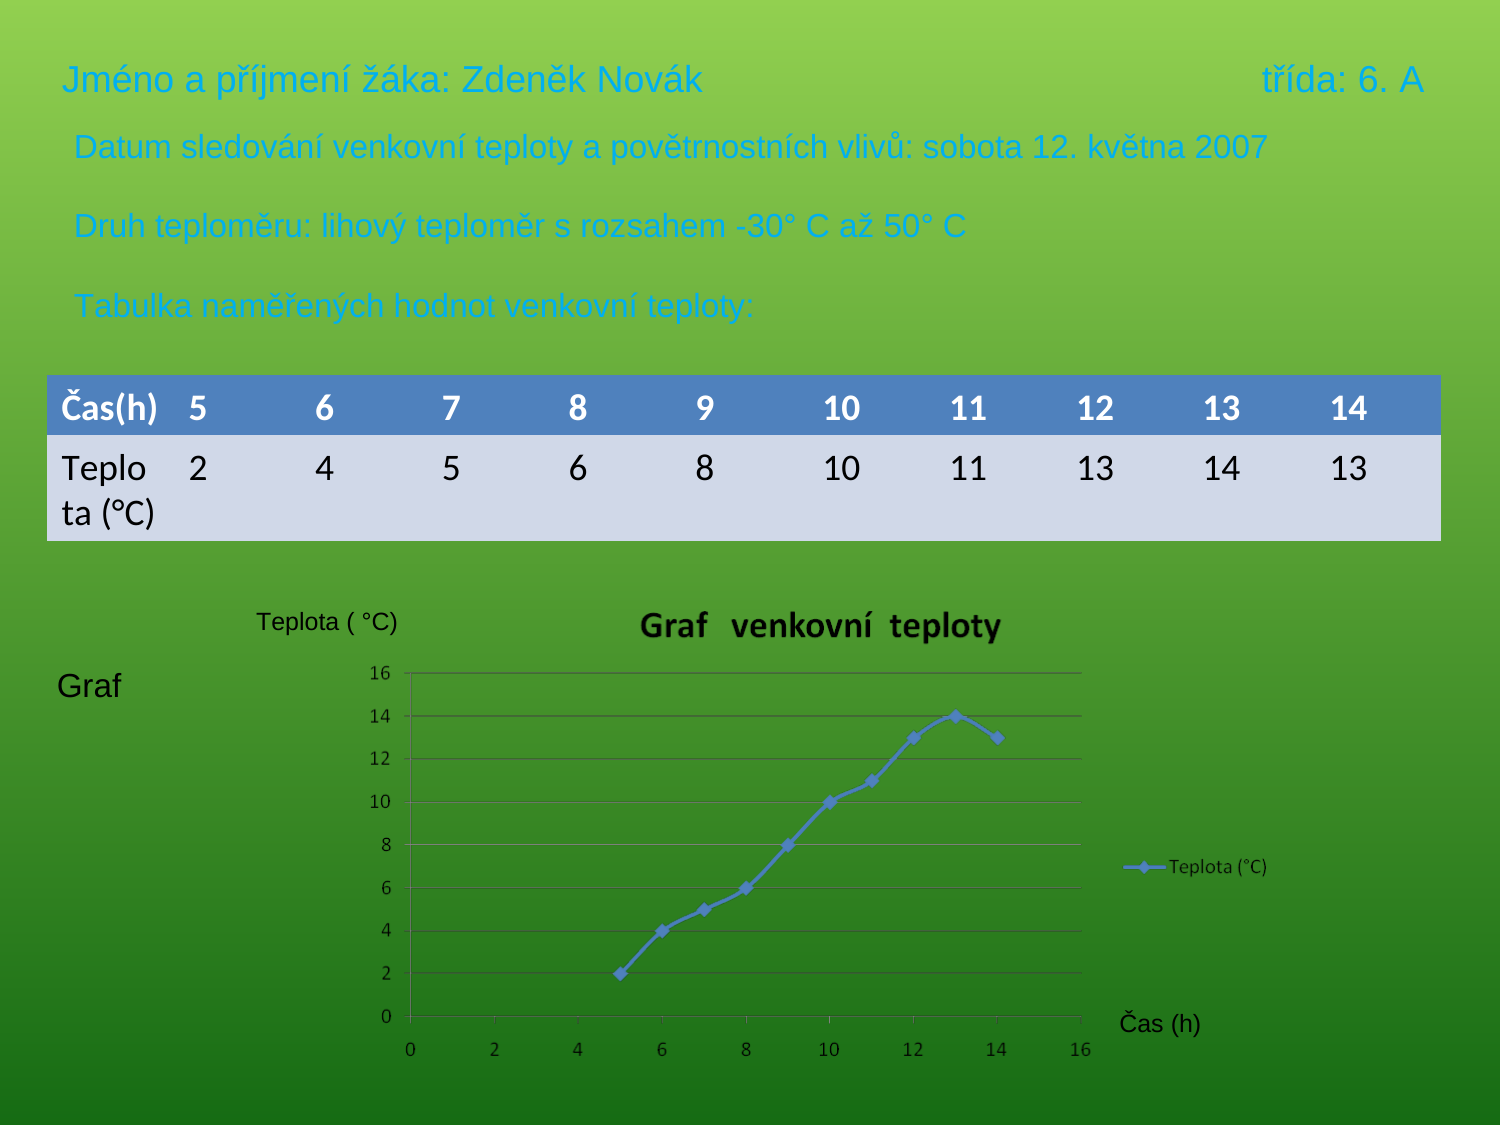

Jméno a příjmení žáka: Zdeněk Novák				třída: 6. A
Datum sledování venkovní teploty a povětrnostních vlivů: sobota 12. května 2007
Druh teploměru: lihový teploměr s rozsahem -30° C až 50° C
Tabulka naměřených hodnot venkovní teploty:
| Čas(h) | 5 | 6 | 7 | 8 | 9 | 10 | 11 | 12 | 13 | 14 |
| --- | --- | --- | --- | --- | --- | --- | --- | --- | --- | --- |
| Teplota (°C) | 2 | 4 | 5 | 6 | 8 | 10 | 11 | 13 | 14 | 13 |
Teplota ( °C)
Graf
Čas (h)